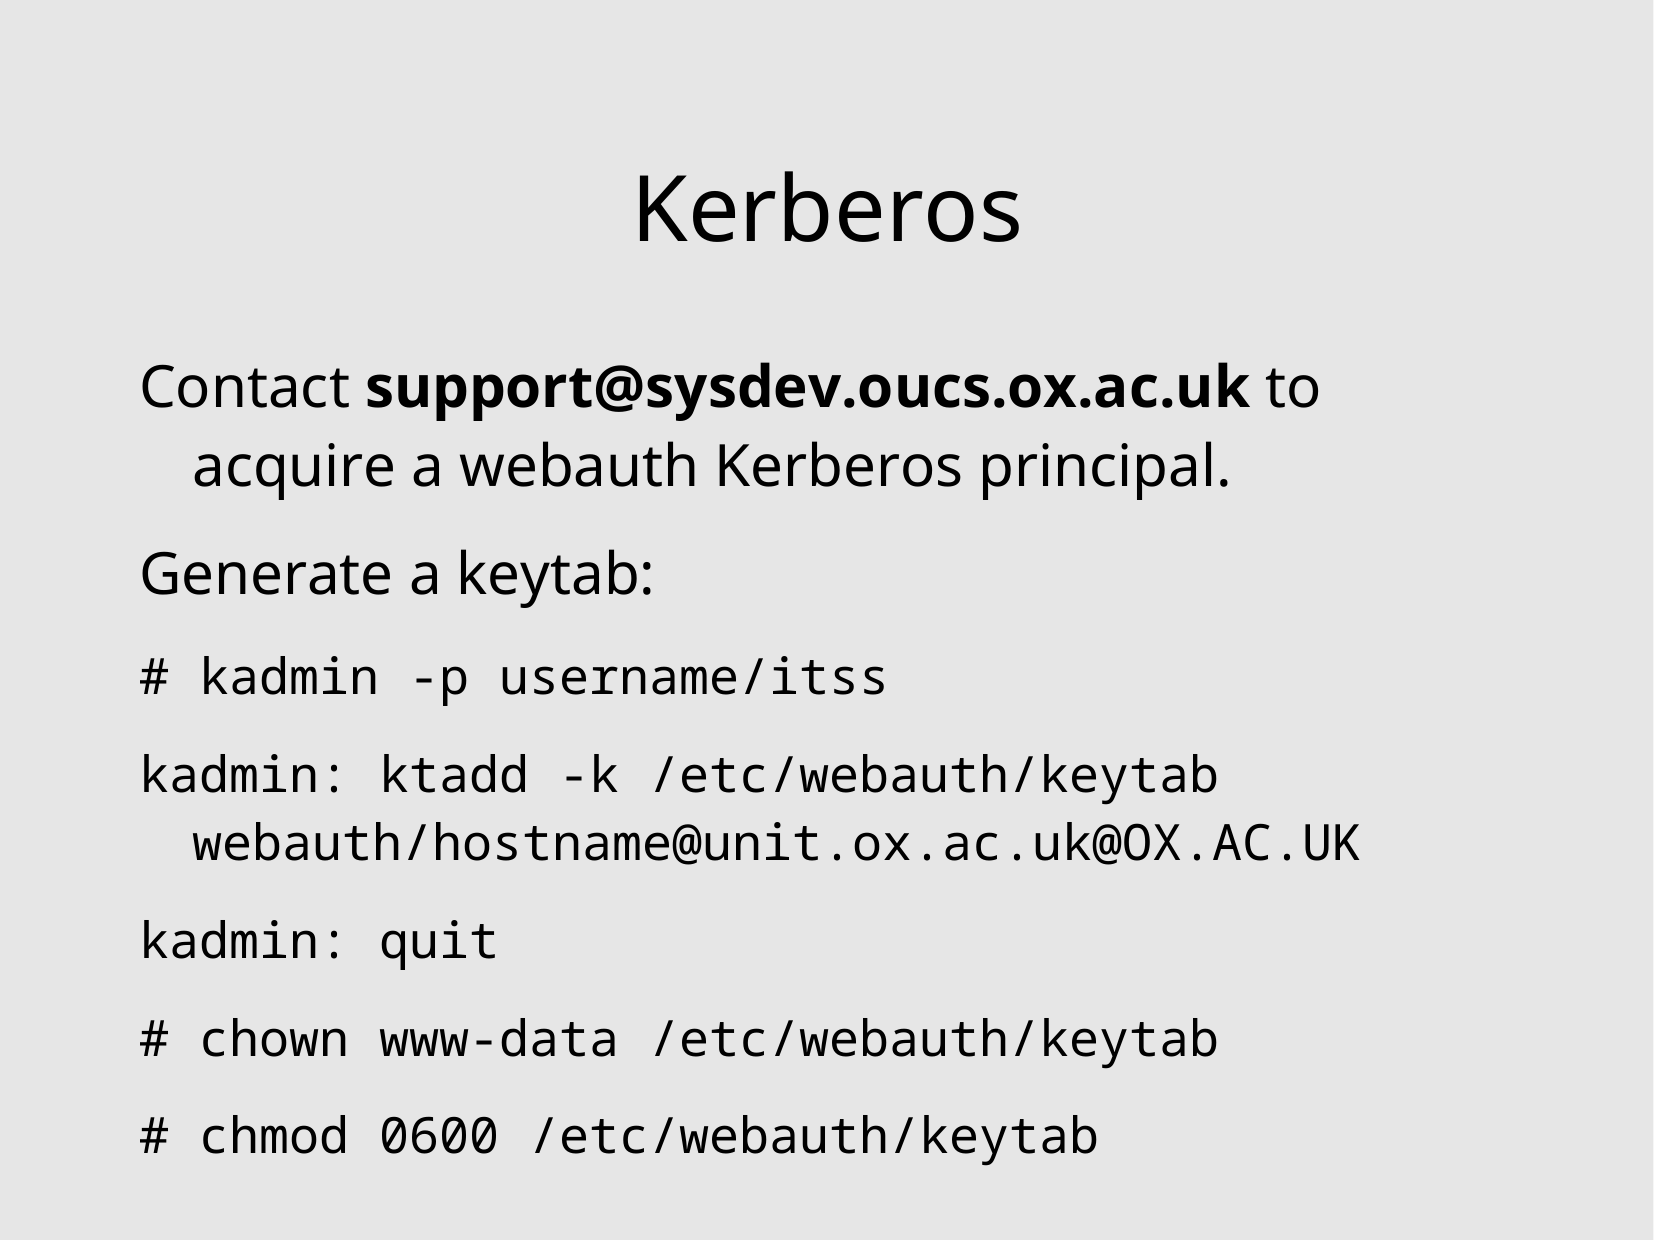

# Kerberos
Contact support@sysdev.oucs.ox.ac.uk to acquire a webauth Kerberos principal.
Generate a keytab:
# kadmin -p username/itss
kadmin: ktadd -k /etc/webauth/keytab webauth/hostname@unit.ox.ac.uk@OX.AC.UK
kadmin: quit
# chown www-data /etc/webauth/keytab
# chmod 0600 /etc/webauth/keytab